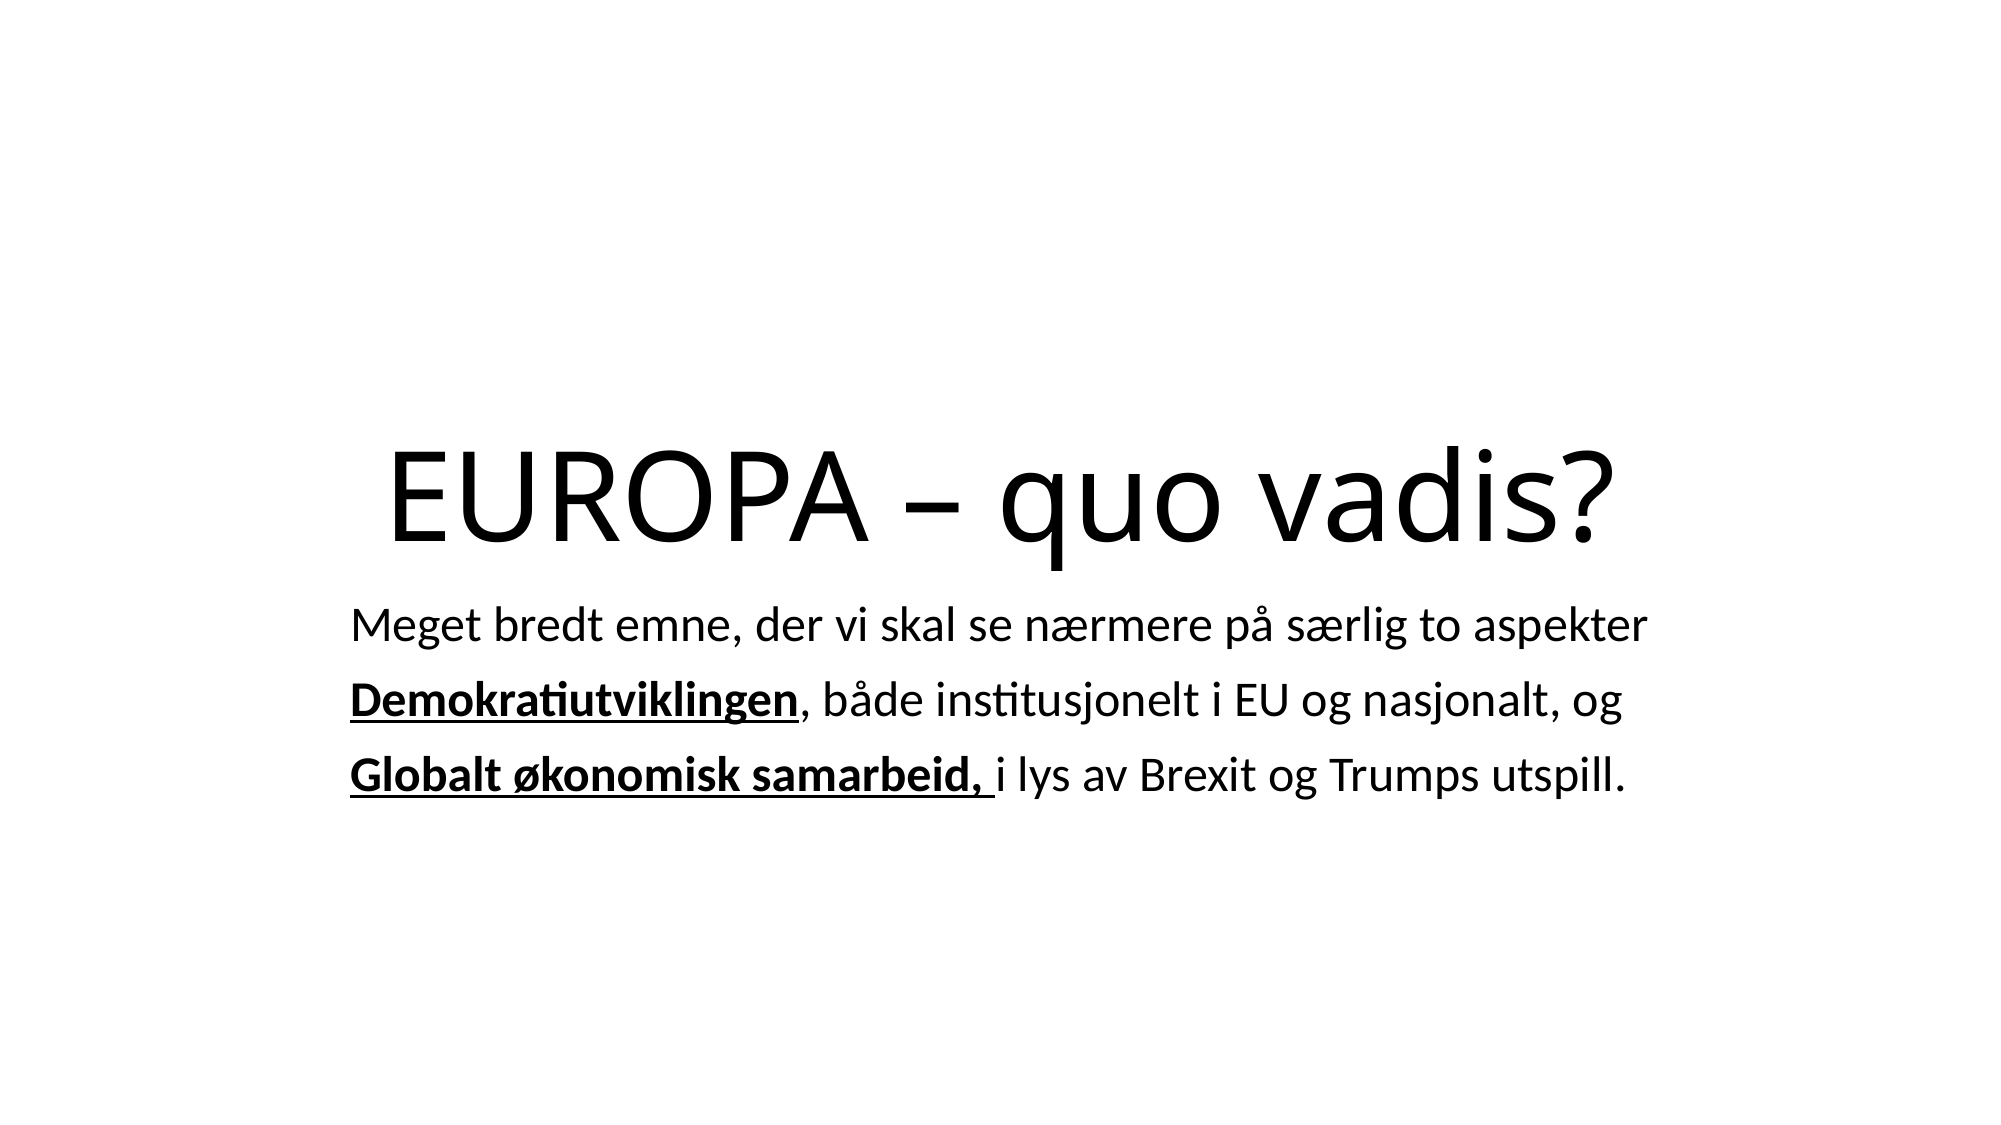

# EUROPA – quo vadis?
Meget bredt emne, der vi skal se nærmere på særlig to aspekter
Demokratiutviklingen, både institusjonelt i EU og nasjonalt, og
Globalt økonomisk samarbeid, i lys av Brexit og Trumps utspill.